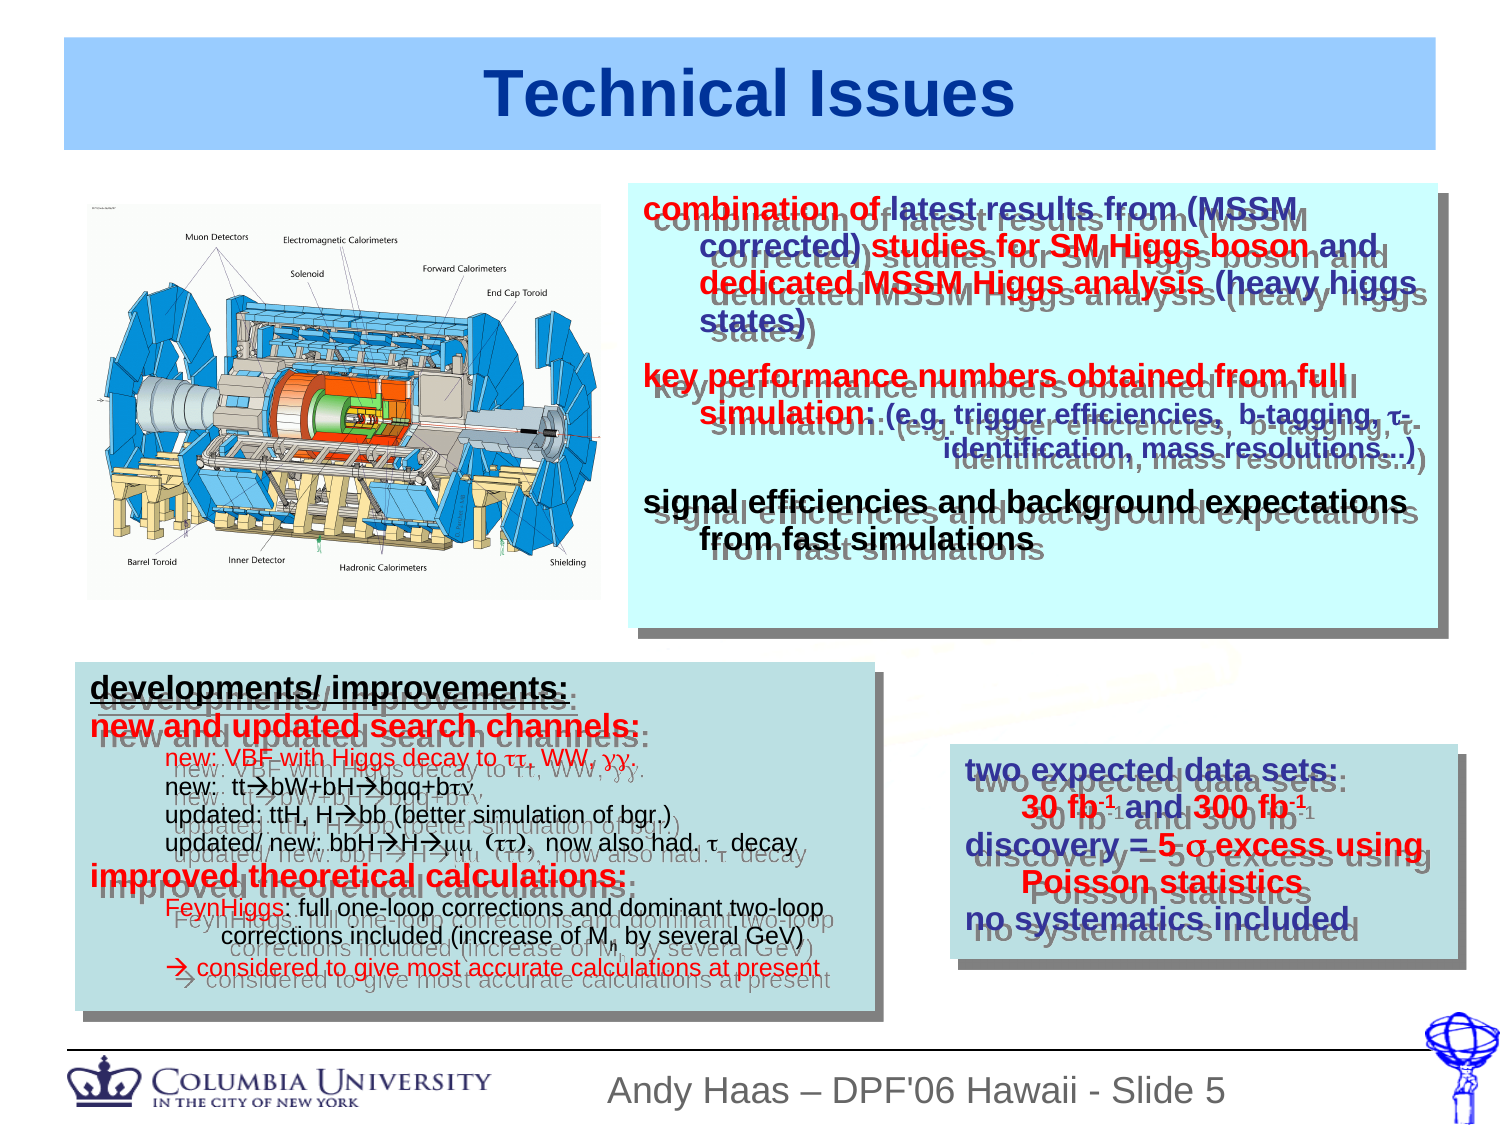

# Technical Issues
combination of latest results from (MSSM corrected) studies for SM Higgs boson and dedicated MSSM Higgs analysis (heavy higgs states)
key performance numbers obtained from full simulation: (e.g. trigger efficiencies, b-tagging, -		identification, mass resolutions...)
signal efficiencies and background expectations from fast simulations
developments/ improvements:
new and updated search channels:
new: VBF with Higgs decay to , WW, .
new: ttbW+bHbqq+b
updated: ttH, Hbb (better simulation of bgr.)
updated/ new: bbHHnow also had. decay
improved theoretical calculations:
FeynHiggs: full one-loop corrections and dominant two-loop corrections included (increase of Mh by several GeV)
 considered to give most accurate calculations at present
two expected data sets:
30 fb-1 and 300 fb-1
discovery = 5  excess using Poisson statistics
no systematics included